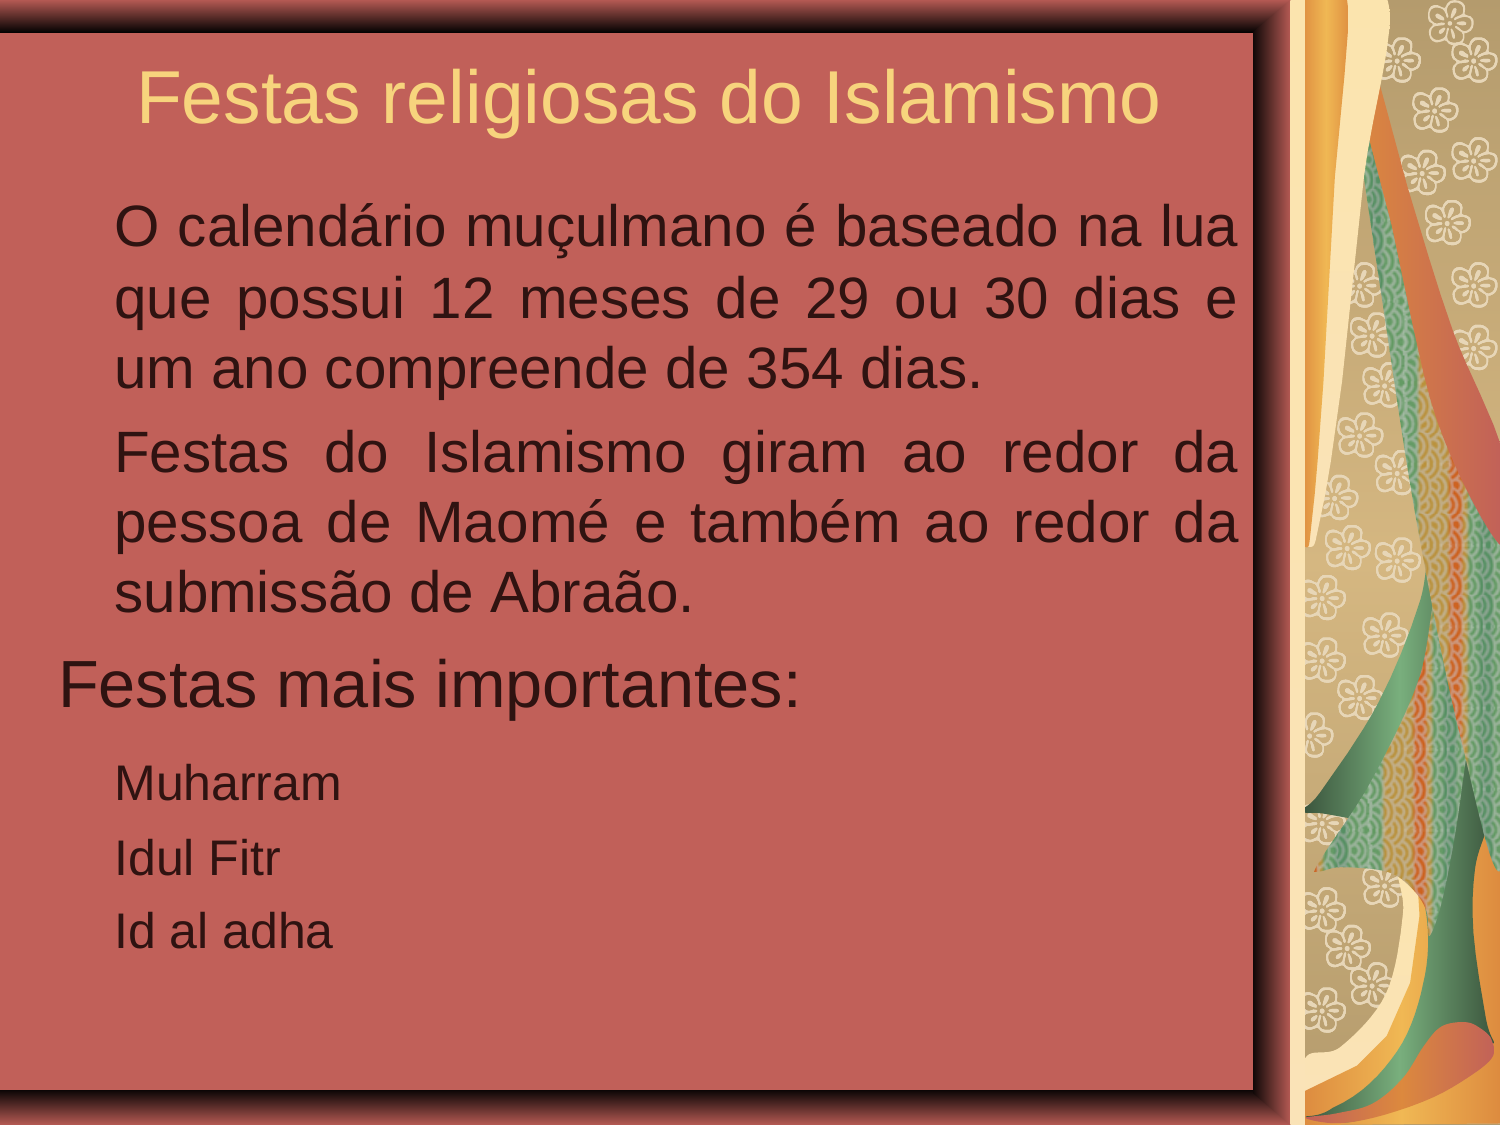

# Festas religiosas do Islamismo
	O calendário muçulmano é baseado na lua que possui 12 meses de 29 ou 30 dias e um ano compreende de 354 dias.
	Festas do Islamismo giram ao redor da pessoa de Maomé e também ao redor da submissão de Abraão.
Festas mais importantes:
	Muharram
	Idul Fitr
	Id al adha